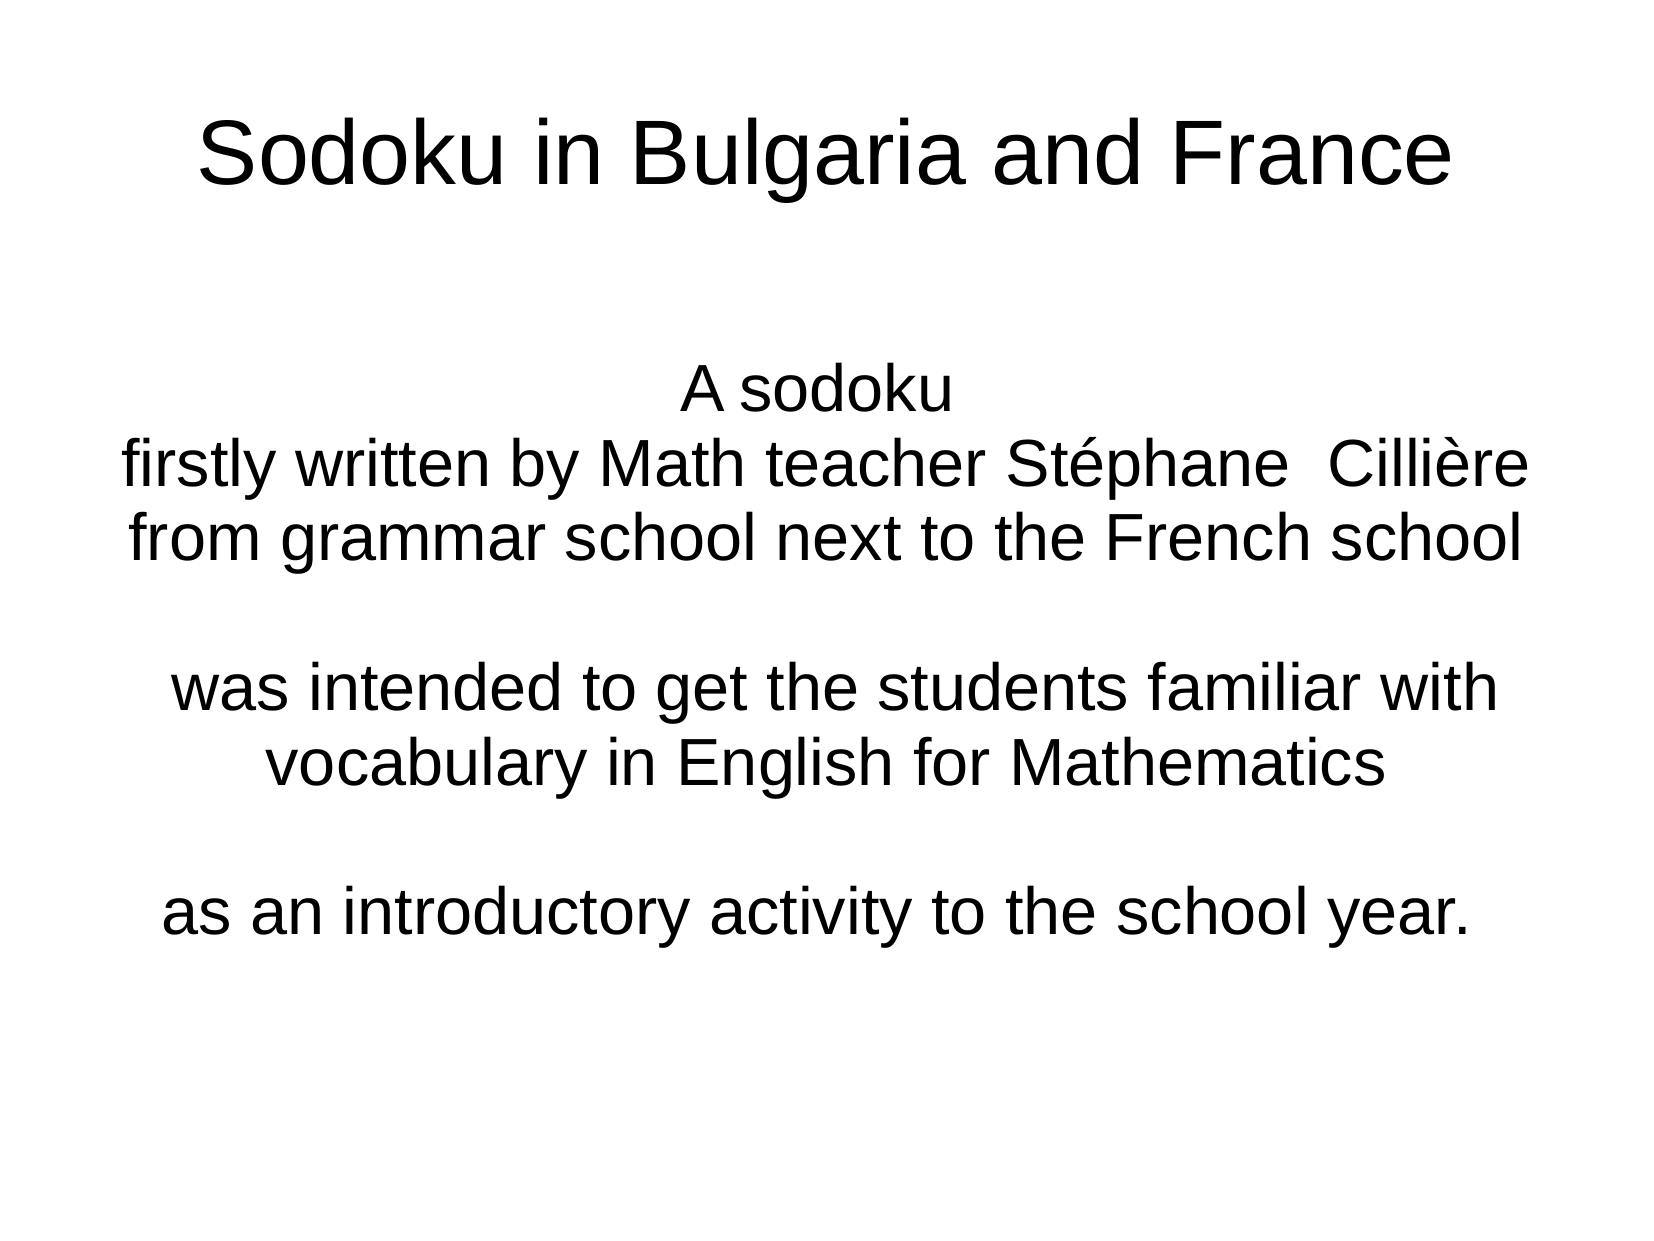

# Sodoku in Bulgaria and France
A sodoku
firstly written by Math teacher Stéphane Cillière from grammar school next to the French school
 was intended to get the students familiar with vocabulary in English for Mathematics
as an introductory activity to the school year.